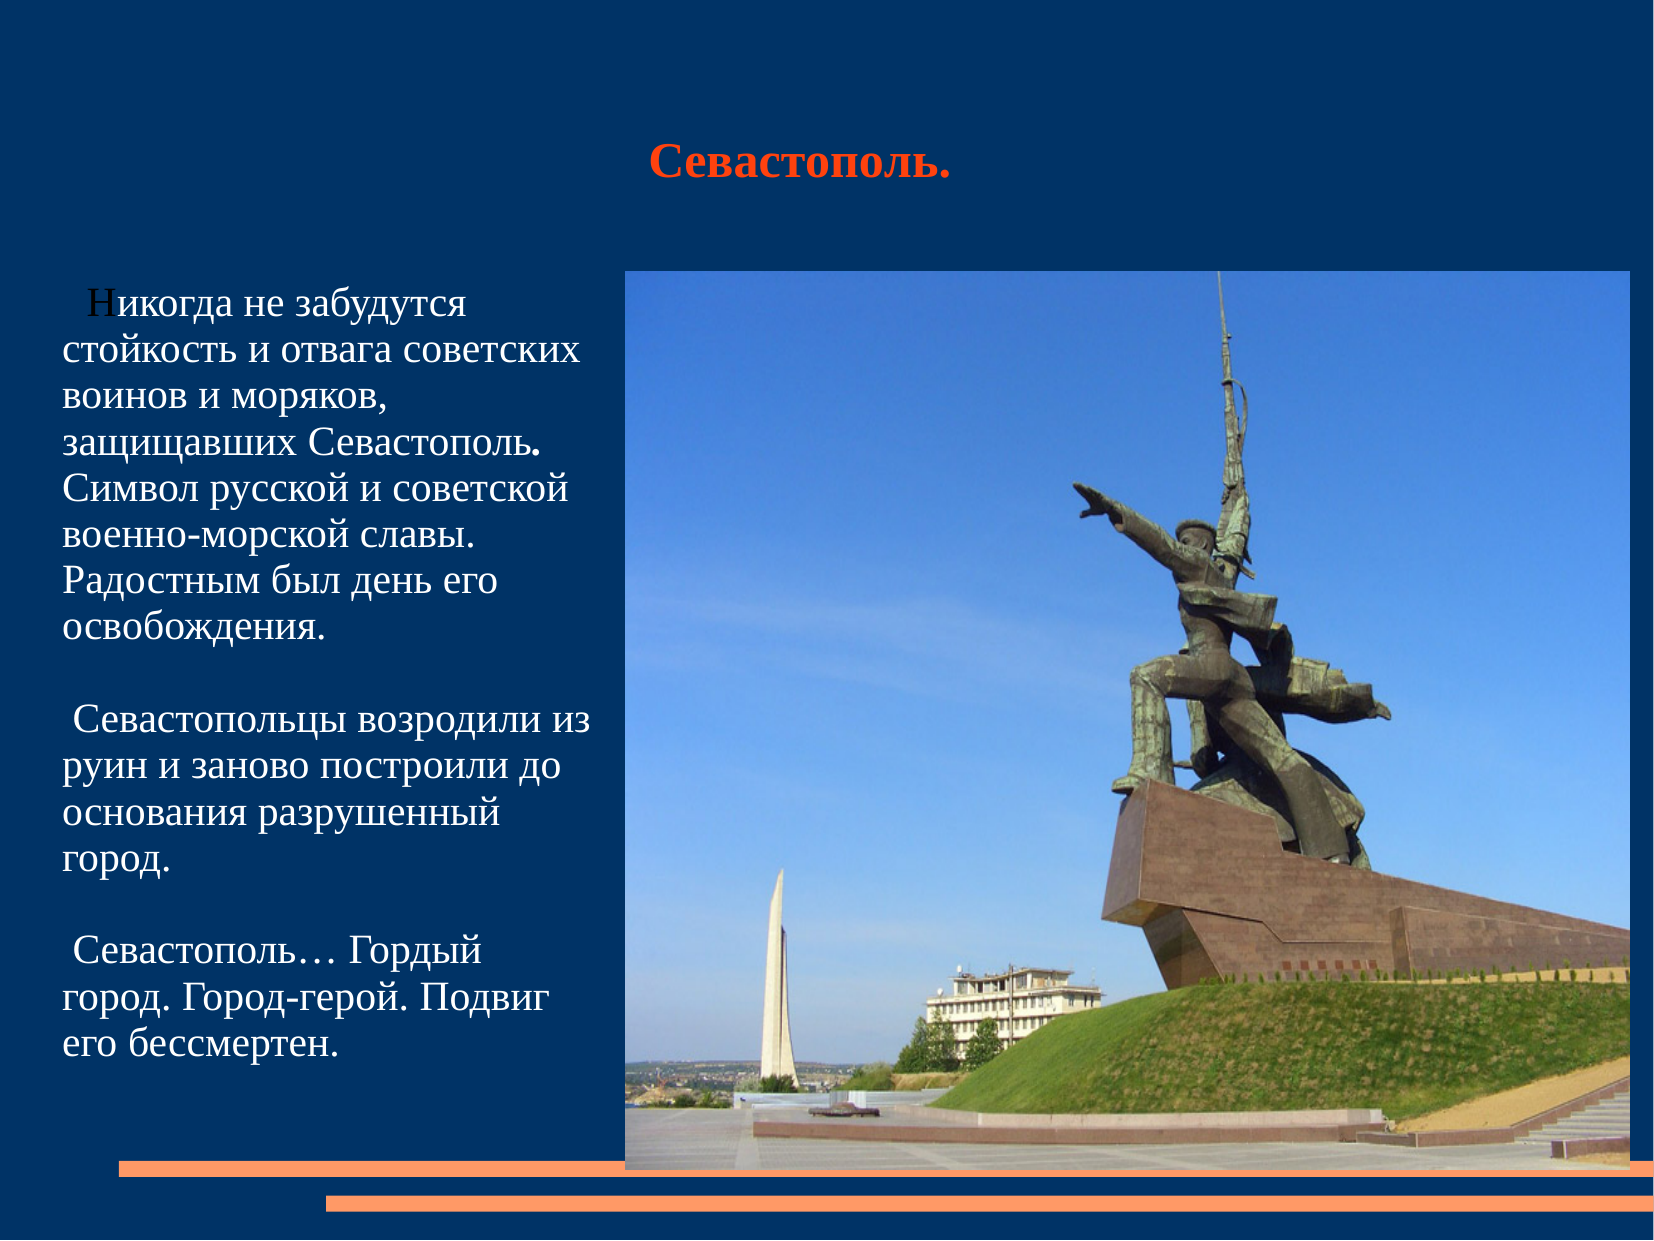

# Севастополь.
 Никогда не забудутся стойкость и отвага советских воинов и моряков, защищавших Севастополь.
Символ русской и советской военно-морской славы. Радостным был день его освобождения.
 Севастопольцы возродили из руин и заново построили до основания разрушенный город.
 Севастополь… Гордый город. Город-герой. Подвиг его бессмертен.